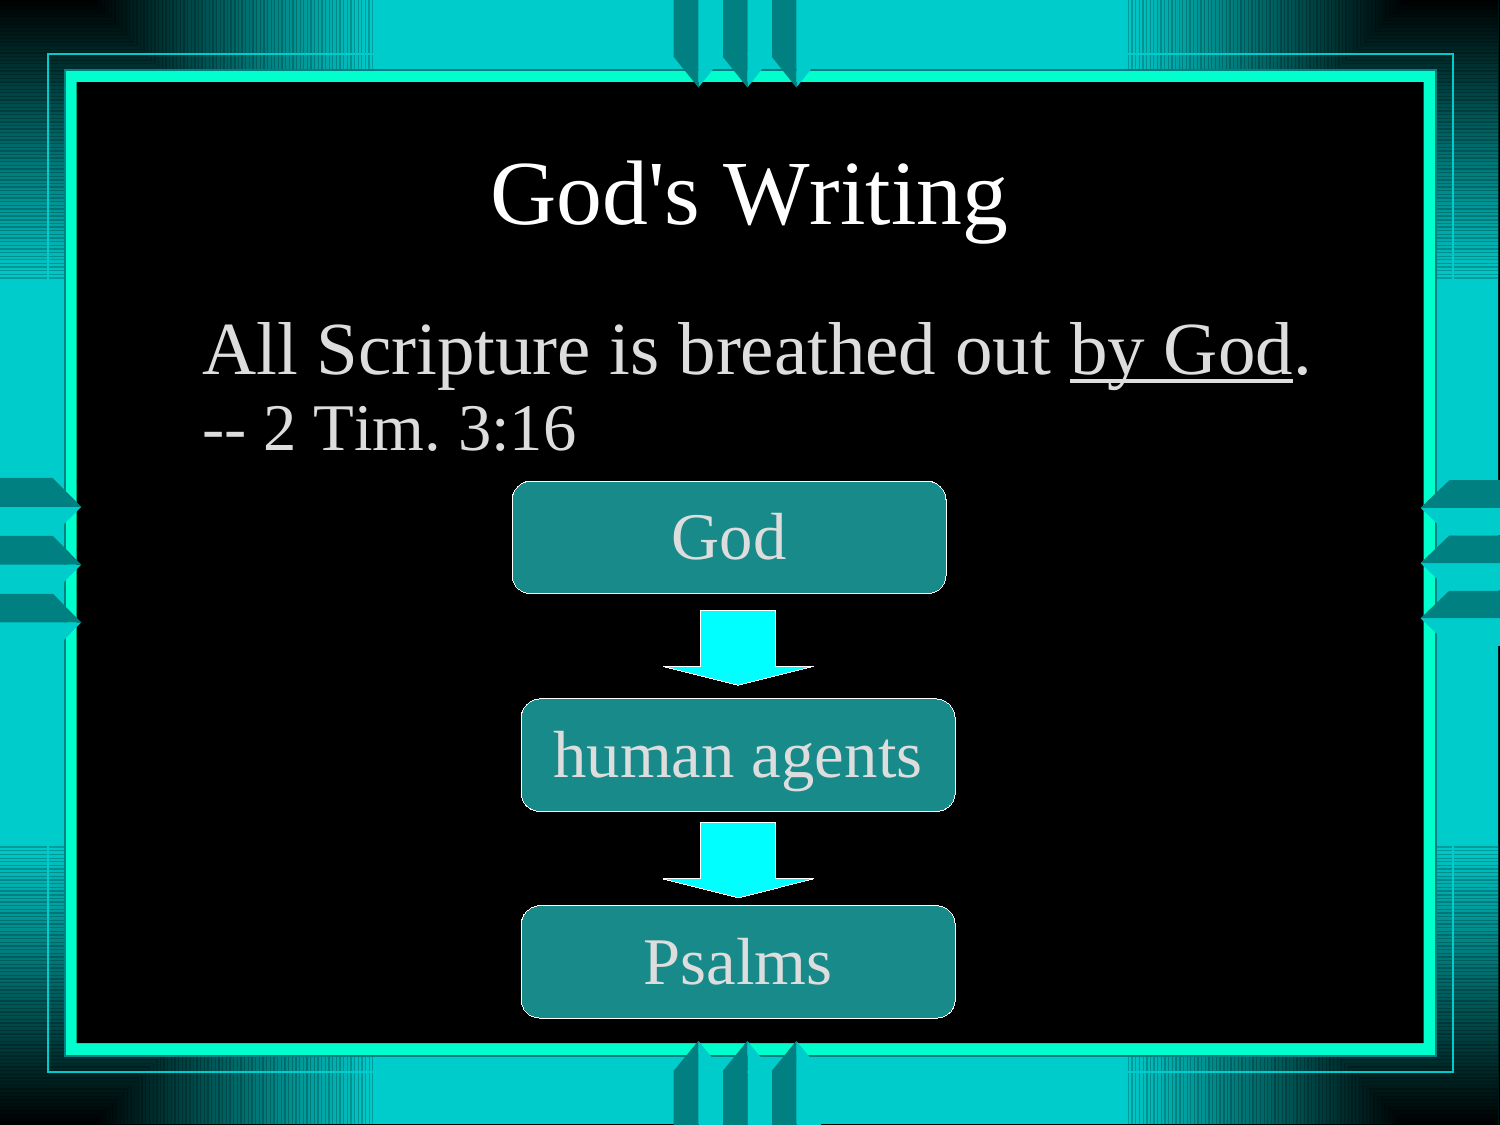

# God's Writing
All Scripture is breathed out by God. -- 2 Tim. 3:16
God
human agents
Psalms